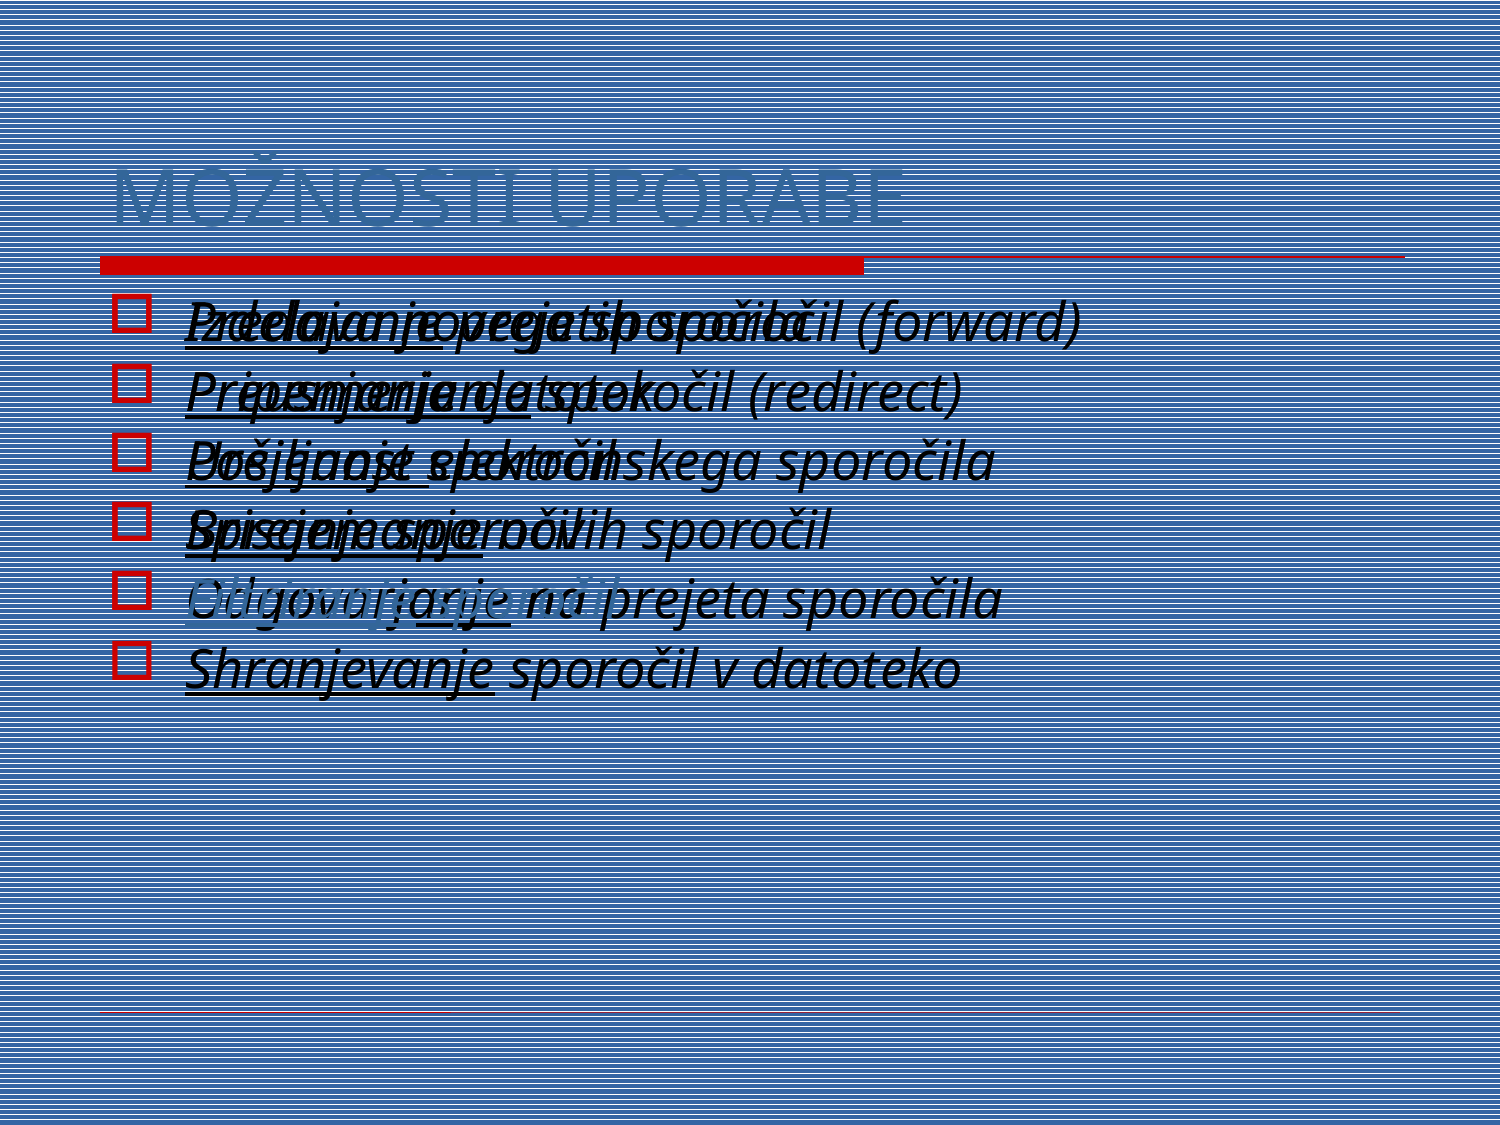

# MOŽNOSTI UPORABE
Izdelava novega sporočila
Pripenjanje datotek
Pošiljanje elektronskega sporočila
Sprejemanje novih sporočil
Odgovarjanje na prejeta sporočila
Predajanje prejetih sporočil (forward)
Preusmerjanje sporočil (redirect)
Urejenost sporočil
Brisanje sporočil
Filtriranje sporočil
Shranjevanje sporočil v datoteko